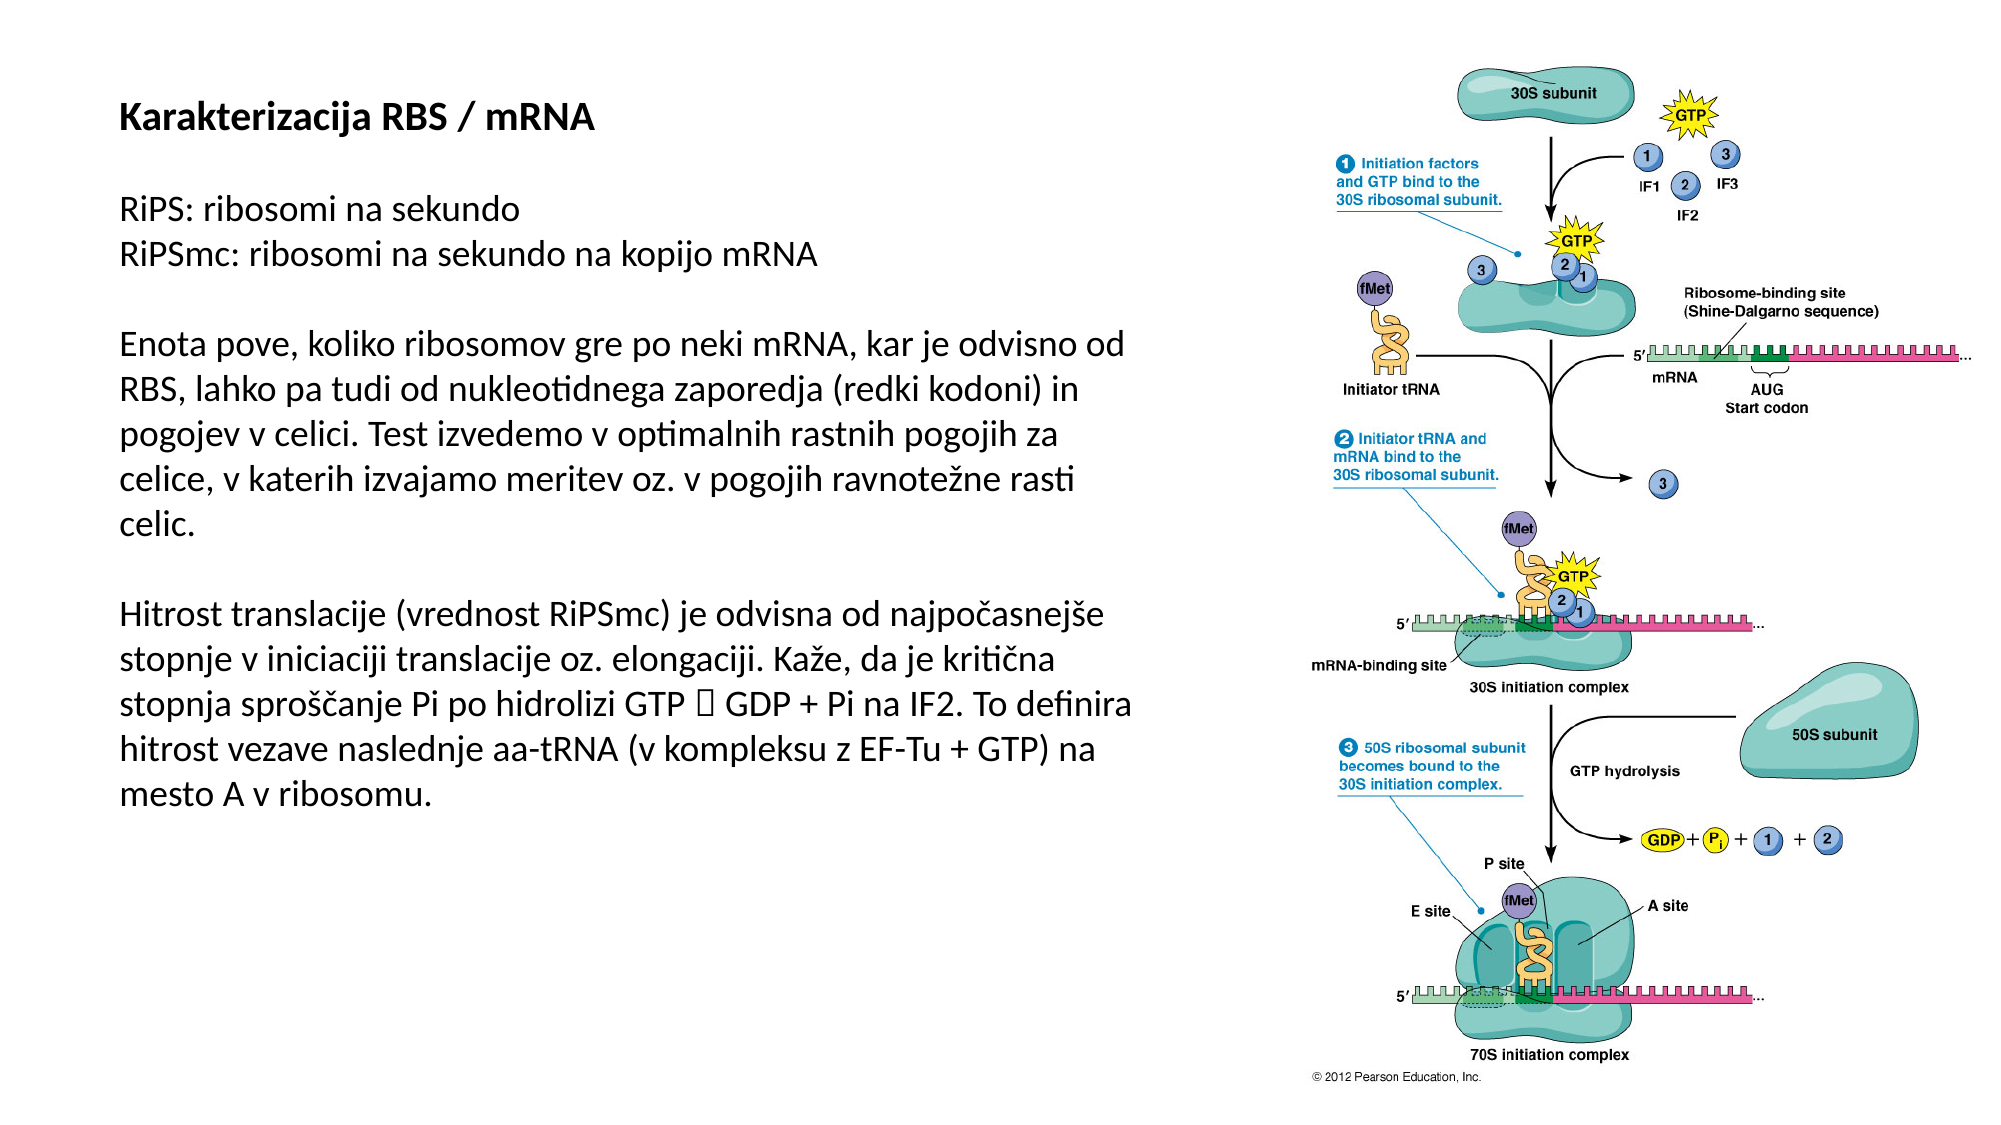

Karakterizacija RBS / mRNA
RiPS: ribosomi na sekundo
RiPSmc: ribosomi na sekundo na kopijo mRNA
Enota pove, koliko ribosomov gre po neki mRNA, kar je odvisno od RBS, lahko pa tudi od nukleotidnega zaporedja (redki kodoni) in pogojev v celici. Test izvedemo v optimalnih rastnih pogojih za celice, v katerih izvajamo meritev oz. v pogojih ravnotežne rasti celic.
Hitrost translacije (vrednost RiPSmc) je odvisna od najpočasnejše stopnje v iniciaciji translacije oz. elongaciji. Kaže, da je kritična stopnja sproščanje Pi po hidrolizi GTP  GDP + Pi na IF2. To definira hitrost vezave naslednje aa-tRNA (v kompleksu z EF-Tu + GTP) na mesto A v ribosomu.